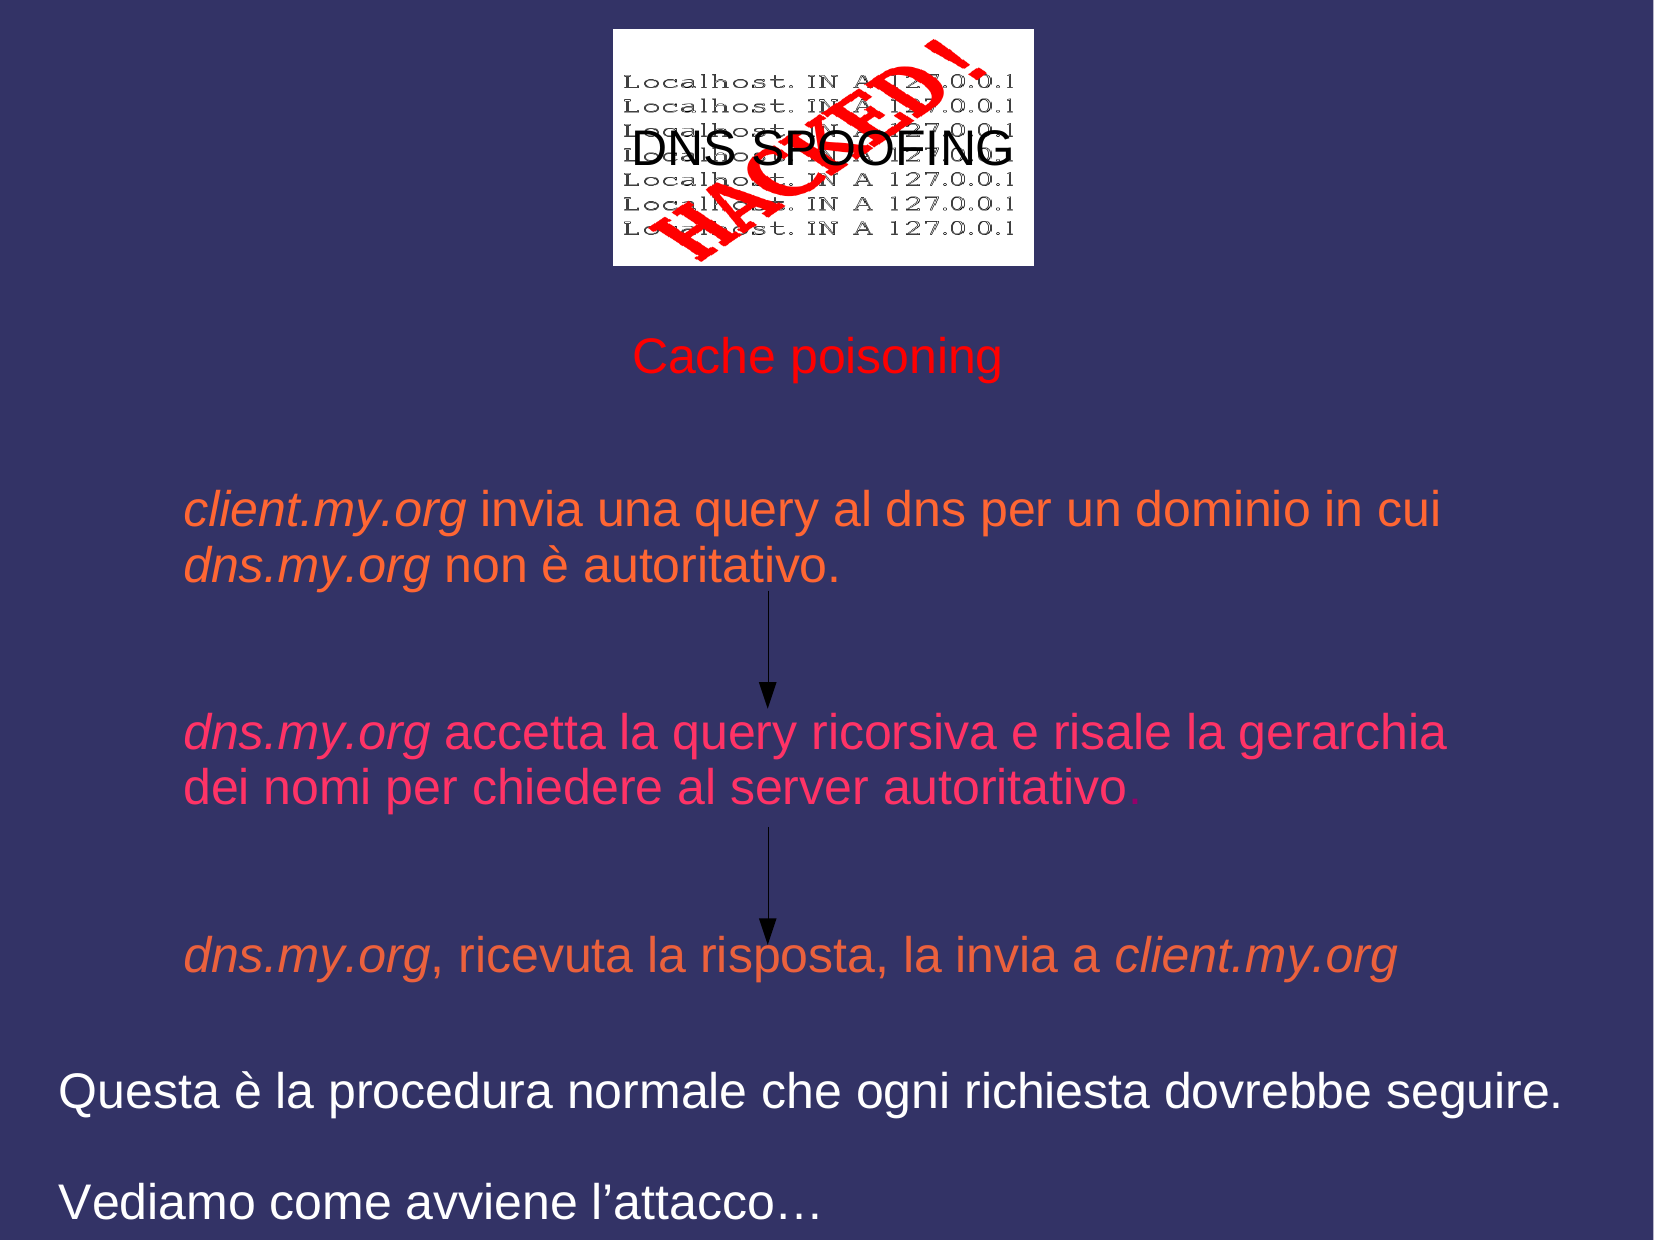

DNS SPOOFING
DNS SPOOFING
Cache poisoning
client.my.org invia una query al dns per un dominio in cui
dns.my.org non è autoritativo.
dns.my.org accetta la query ricorsiva e risale la gerarchia
dei nomi per chiedere al server autoritativo.
dns.my.org, ricevuta la risposta, la invia a client.my.org
Questa è la procedura normale che ogni richiesta dovrebbe seguire.
Vediamo come avviene l’attacco…